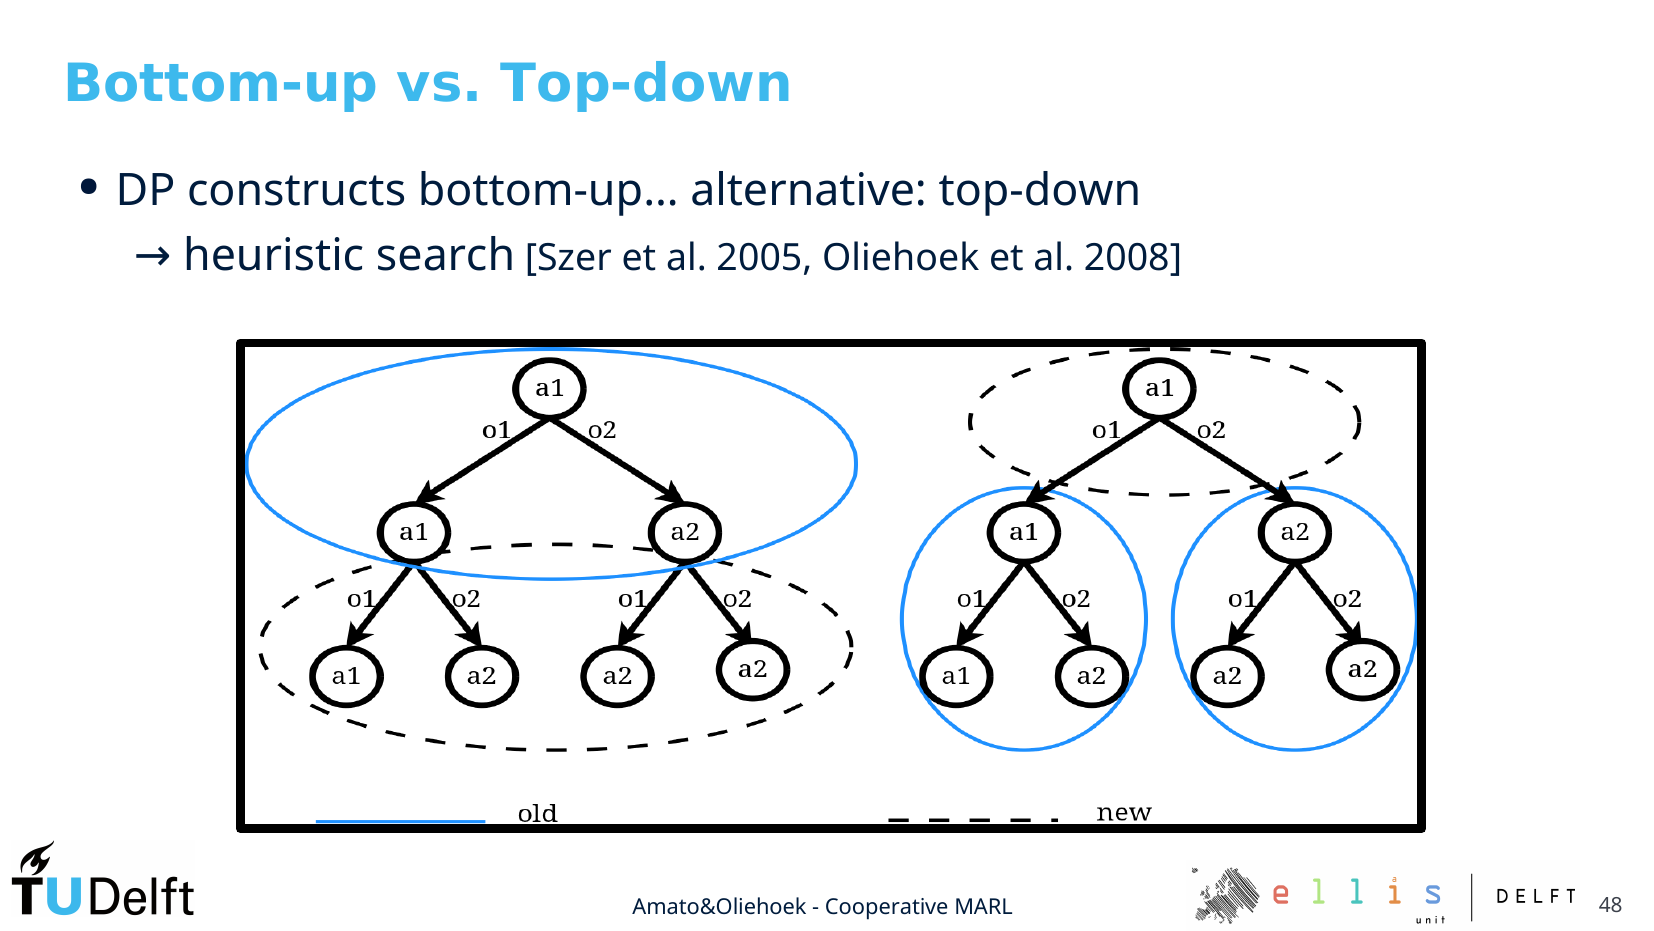

# Bottom-up vs. Top-down
DP constructs bottom-up… alternative: top-down
→ heuristic search [Szer et al. 2005, Oliehoek et al. 2008]
Amato&Oliehoek - Cooperative MARL